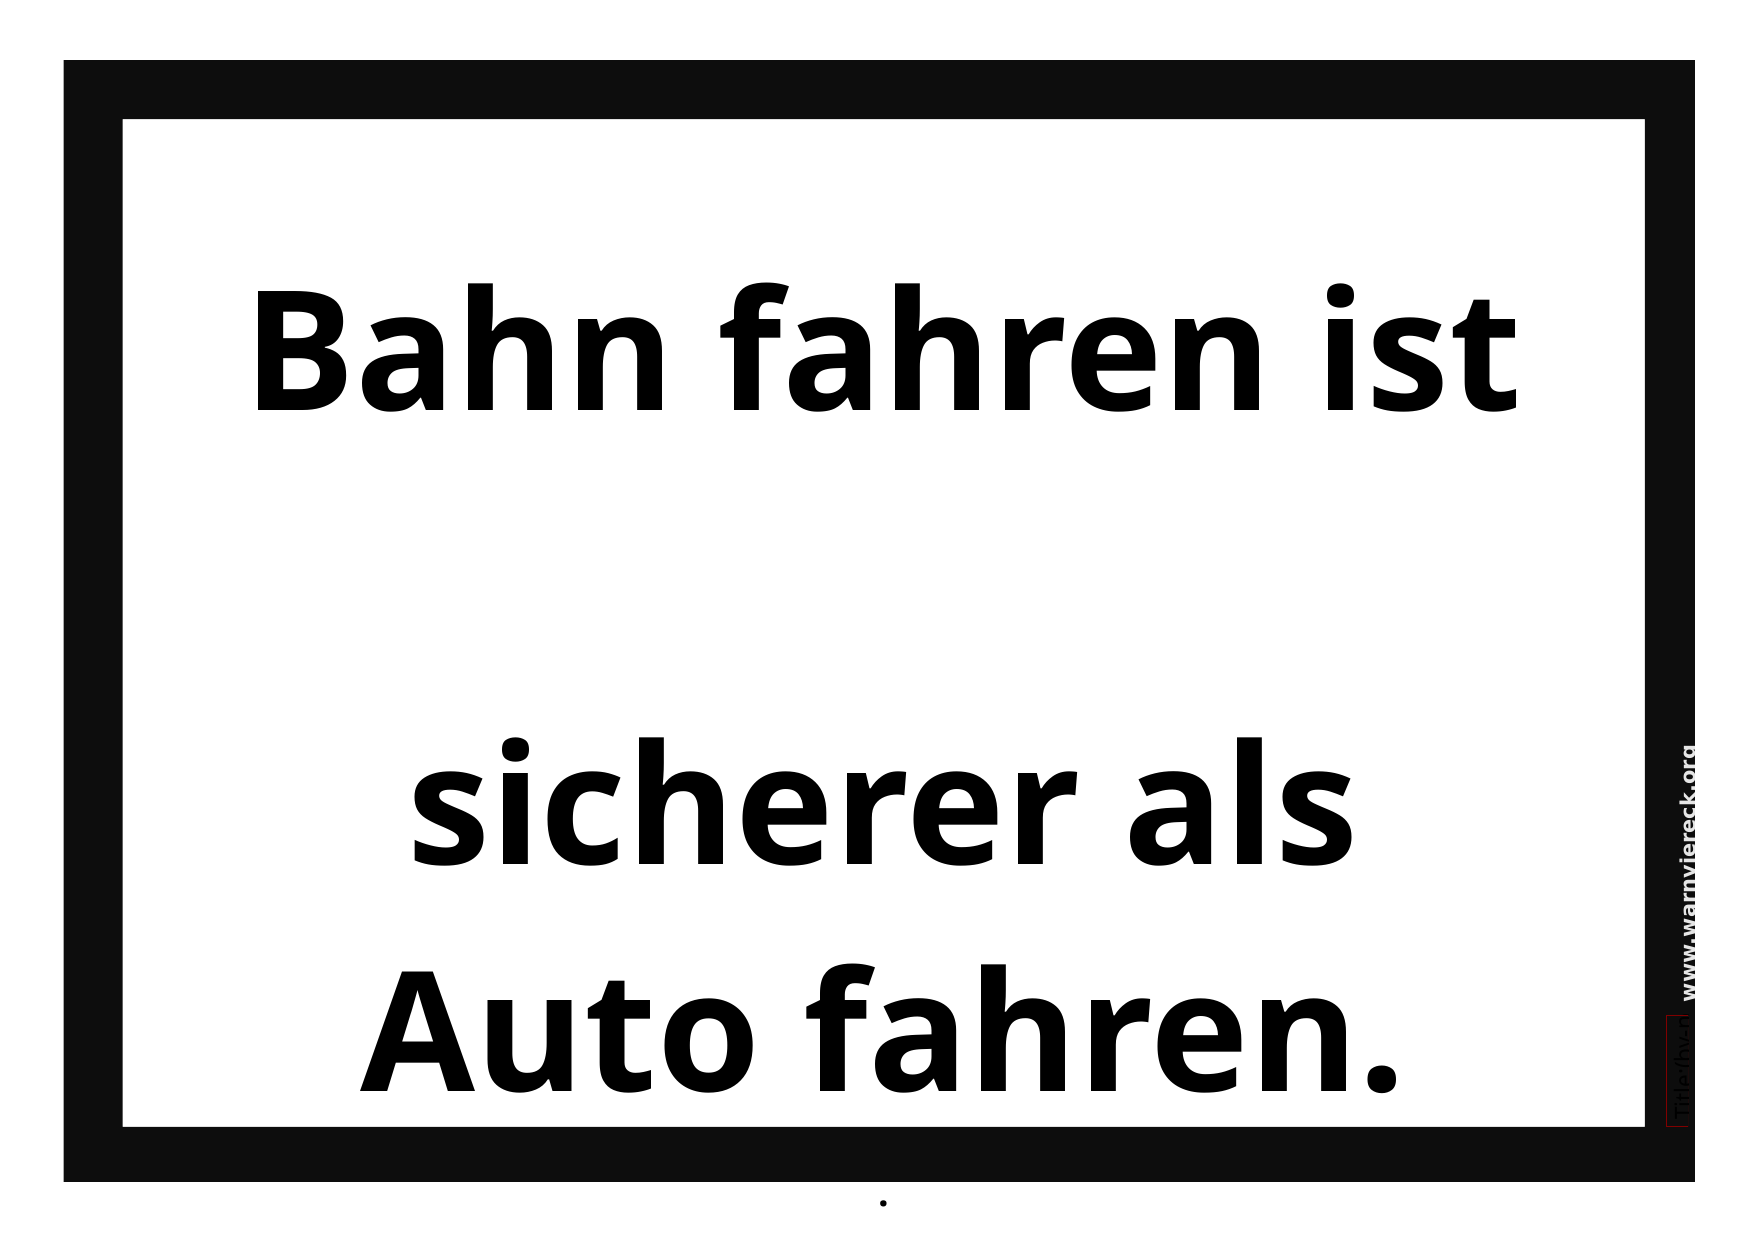

Bahn fahren ist
sicherer als
Auto fahren.
.
Das Verletzungsrisiko für Autofahrer ist pro Person und zurückgelegtem
Kilometer um den Faktor 74 größer als im Schienenverkehr.